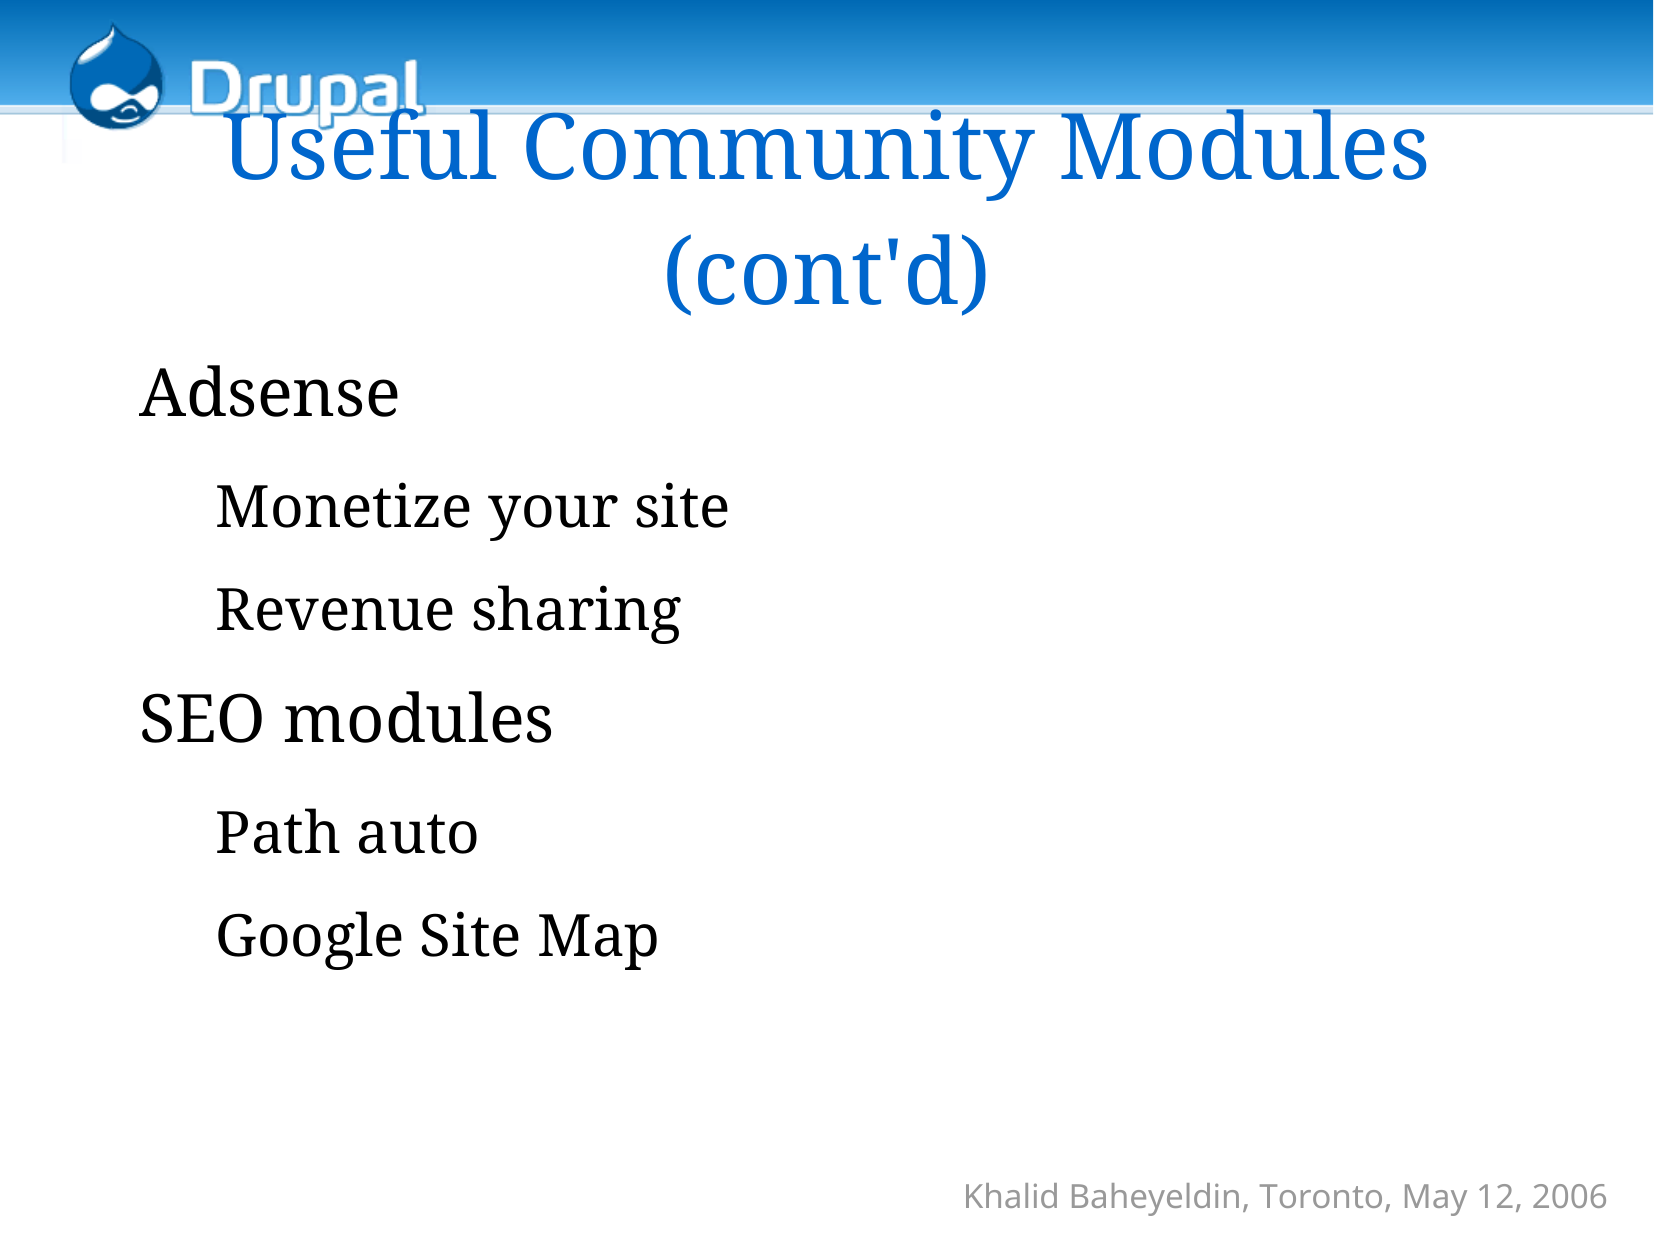

# Useful Community Modules (cont'd)
Adsense
Monetize your site
Revenue sharing
SEO modules
Path auto
Google Site Map